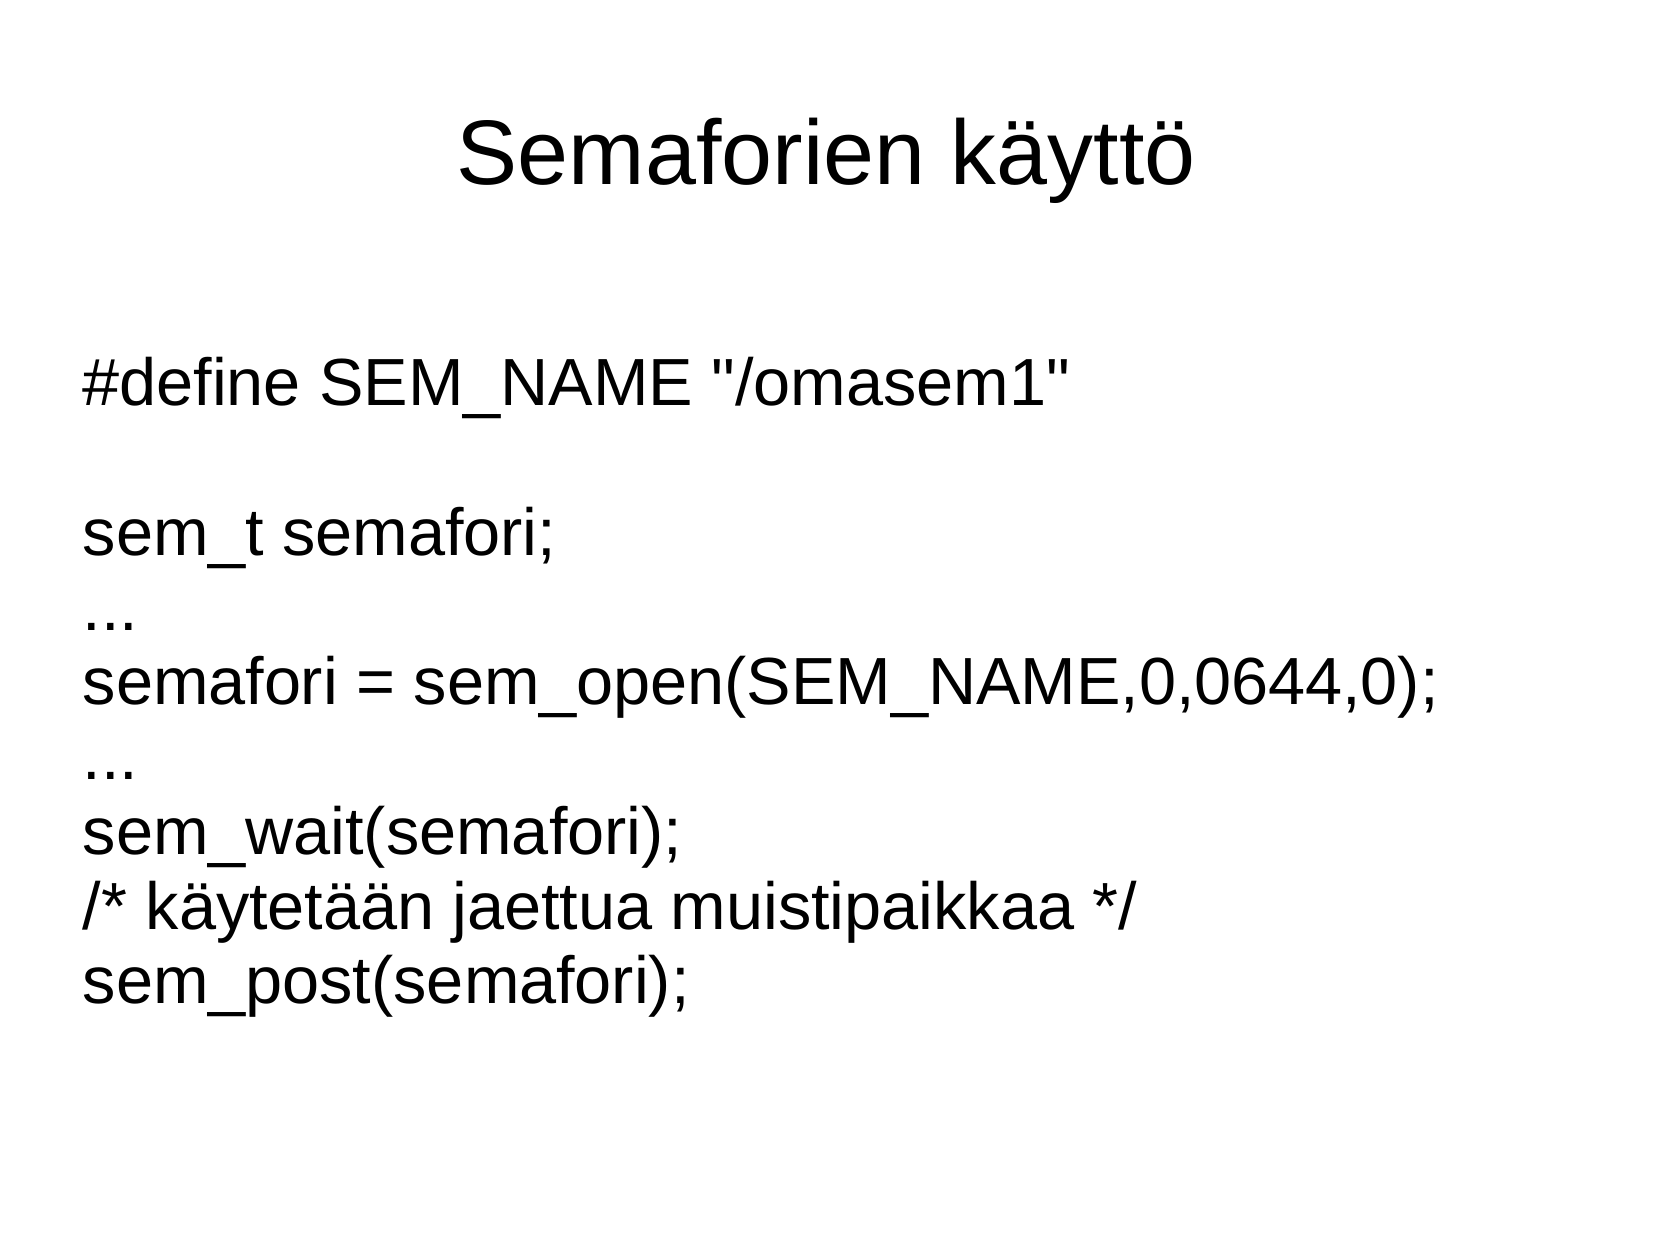

# Semaforien käyttö
#define SEM_NAME "/omasem1"
sem_t semafori;
...
semafori = sem_open(SEM_NAME,0,0644,0);
...
sem_wait(semafori);
/* käytetään jaettua muistipaikkaa */
sem_post(semafori);